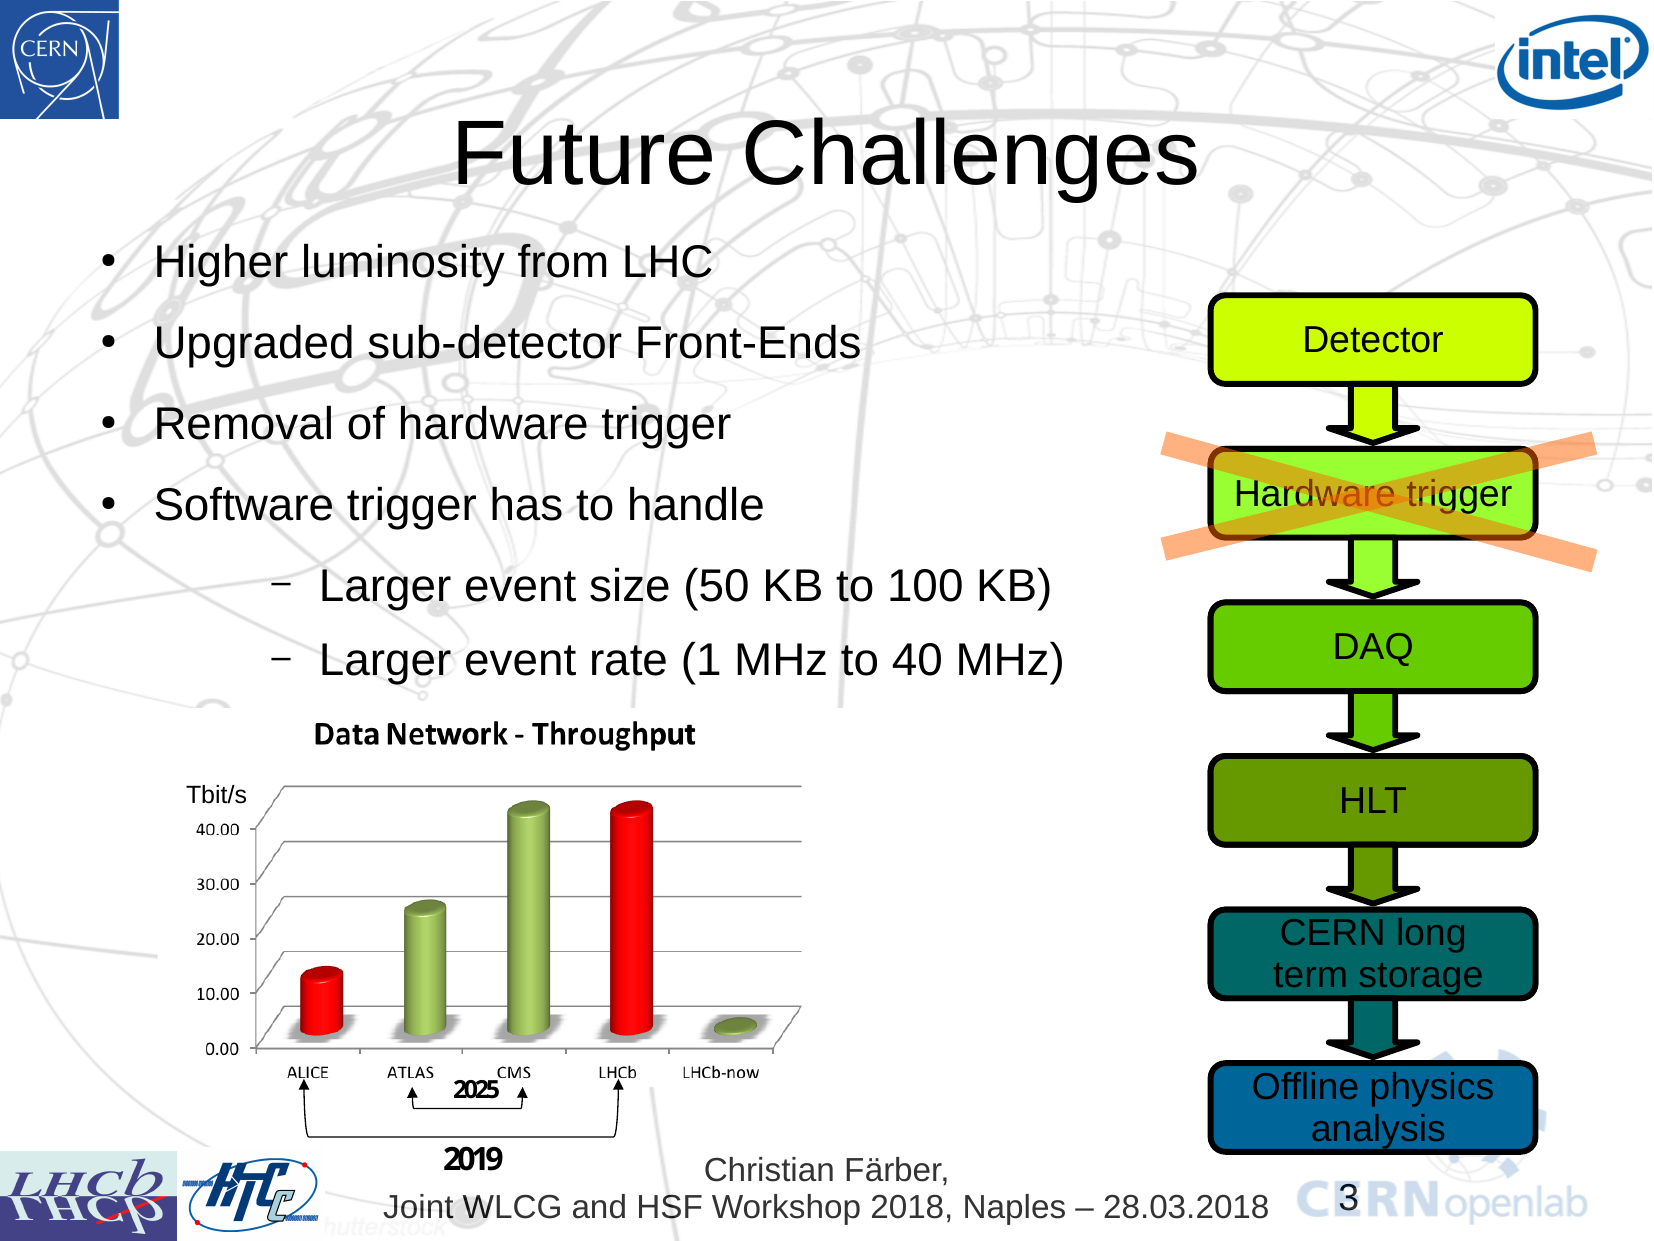

# Future Challenges
Higher luminosity from LHC
Upgraded sub-detector Front-Ends
Removal of hardware trigger
Software trigger has to handle
Larger event size (50 KB to 100 KB)
Larger event rate (1 MHz to 40 MHz)
Detector
Hardware trigger
DAQ
HLT
Tbit/s
CERN long
 term storage
Offline physics
 analysis